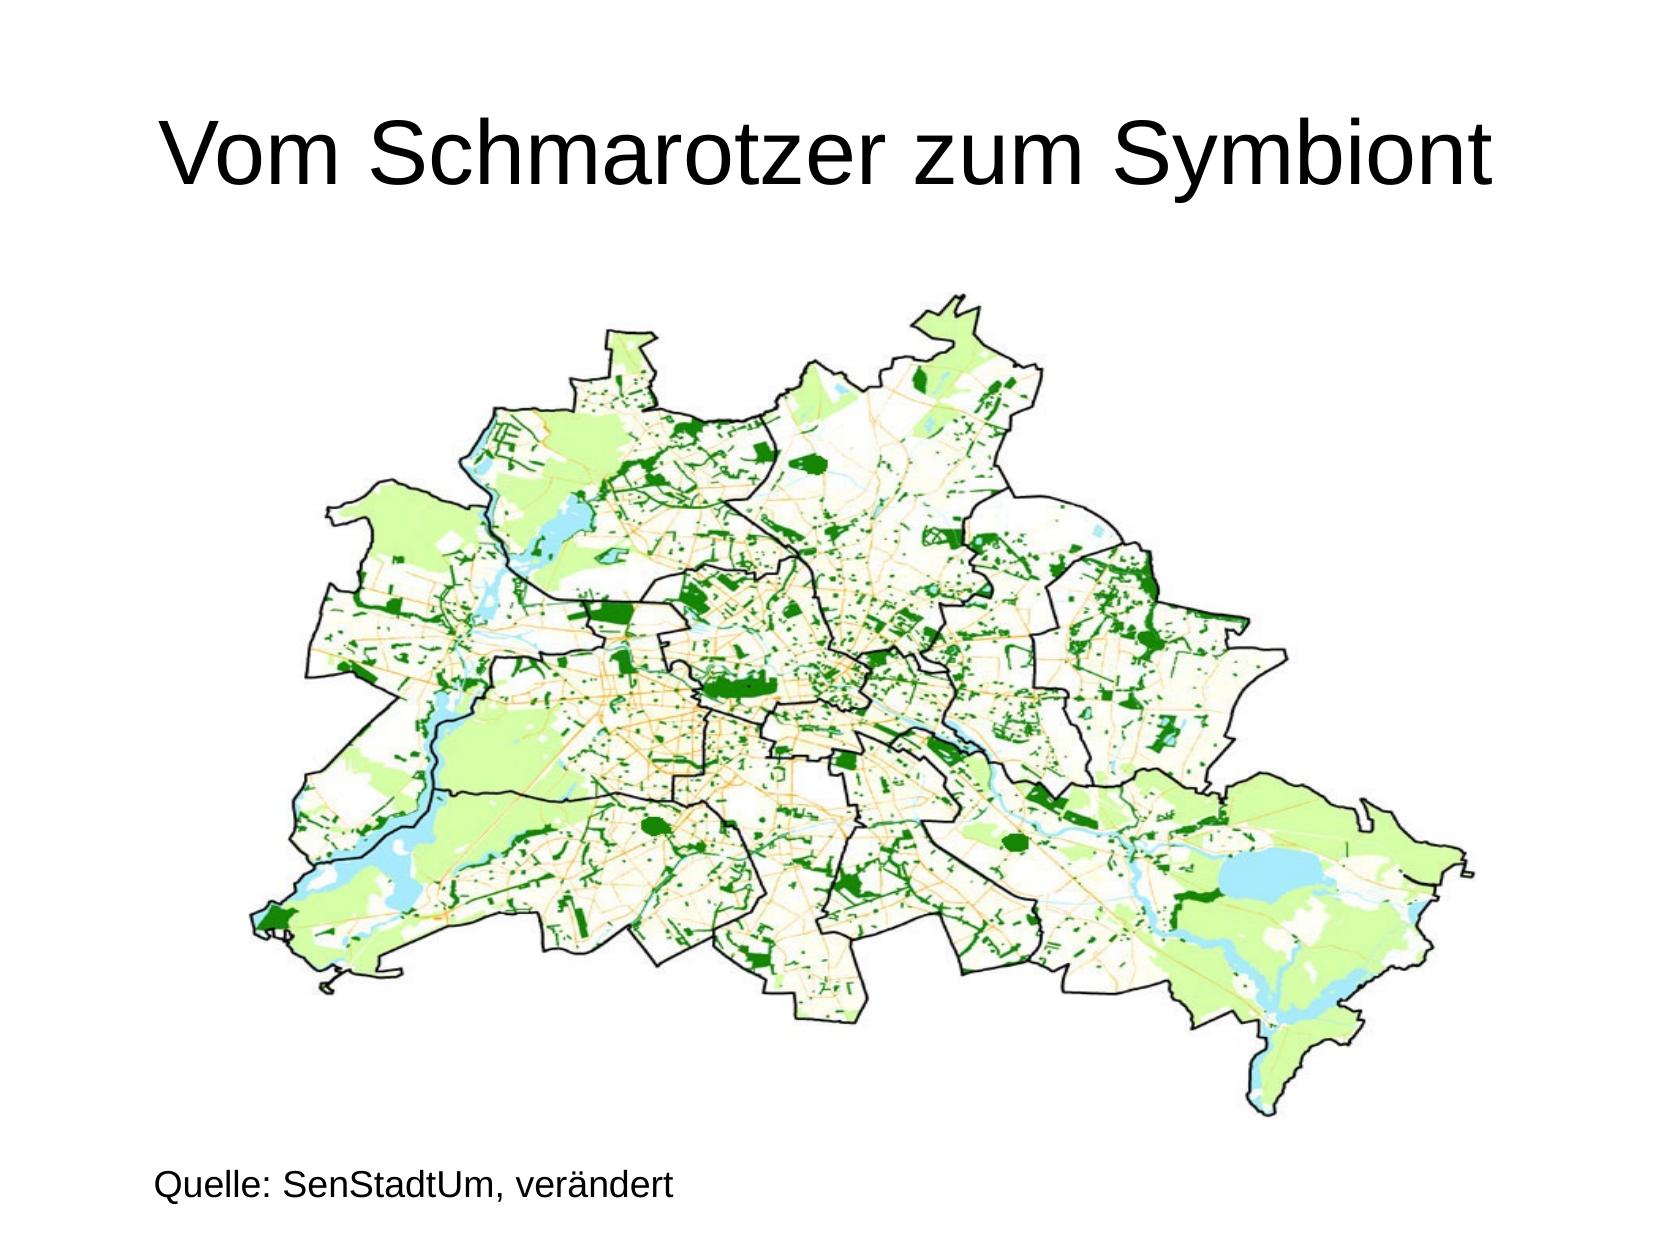

# Vom Schmarotzer zum Symbiont
Quelle: SenStadtUm, verändert